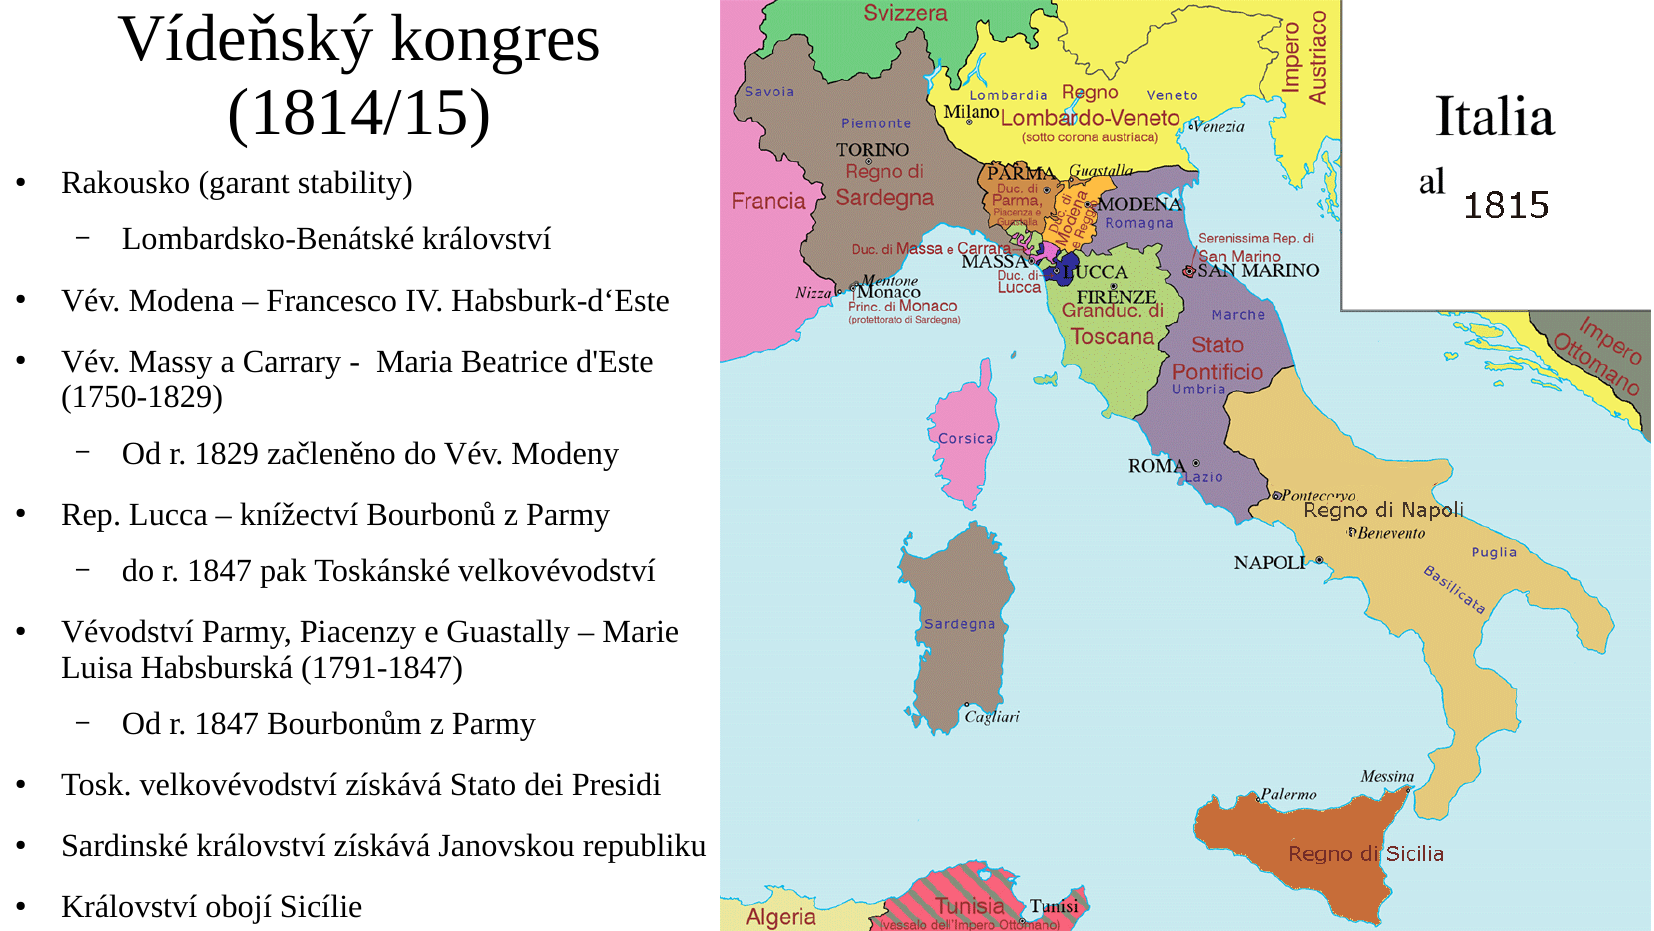

# Vídeňský kongres (1814/15)
Rakousko (garant stability)
Lombardsko-Benátské království
Vév. Modena – Francesco IV. Habsburk-d‘Este
Vév. Massy a Carrary - Maria Beatrice d'Este (1750-1829)
Od r. 1829 začleněno do Vév. Modeny
Rep. Lucca – knížectví Bourbonů z Parmy
do r. 1847 pak Toskánské velkovévodství
Vévodství Parmy, Piacenzy e Guastally – Marie Luisa Habsburská (1791-1847)
Od r. 1847 Bourbonům z Parmy
Tosk. velkovévodství získává Stato dei Presidi
Sardinské království získává Janovskou republiku
Království obojí Sicílie